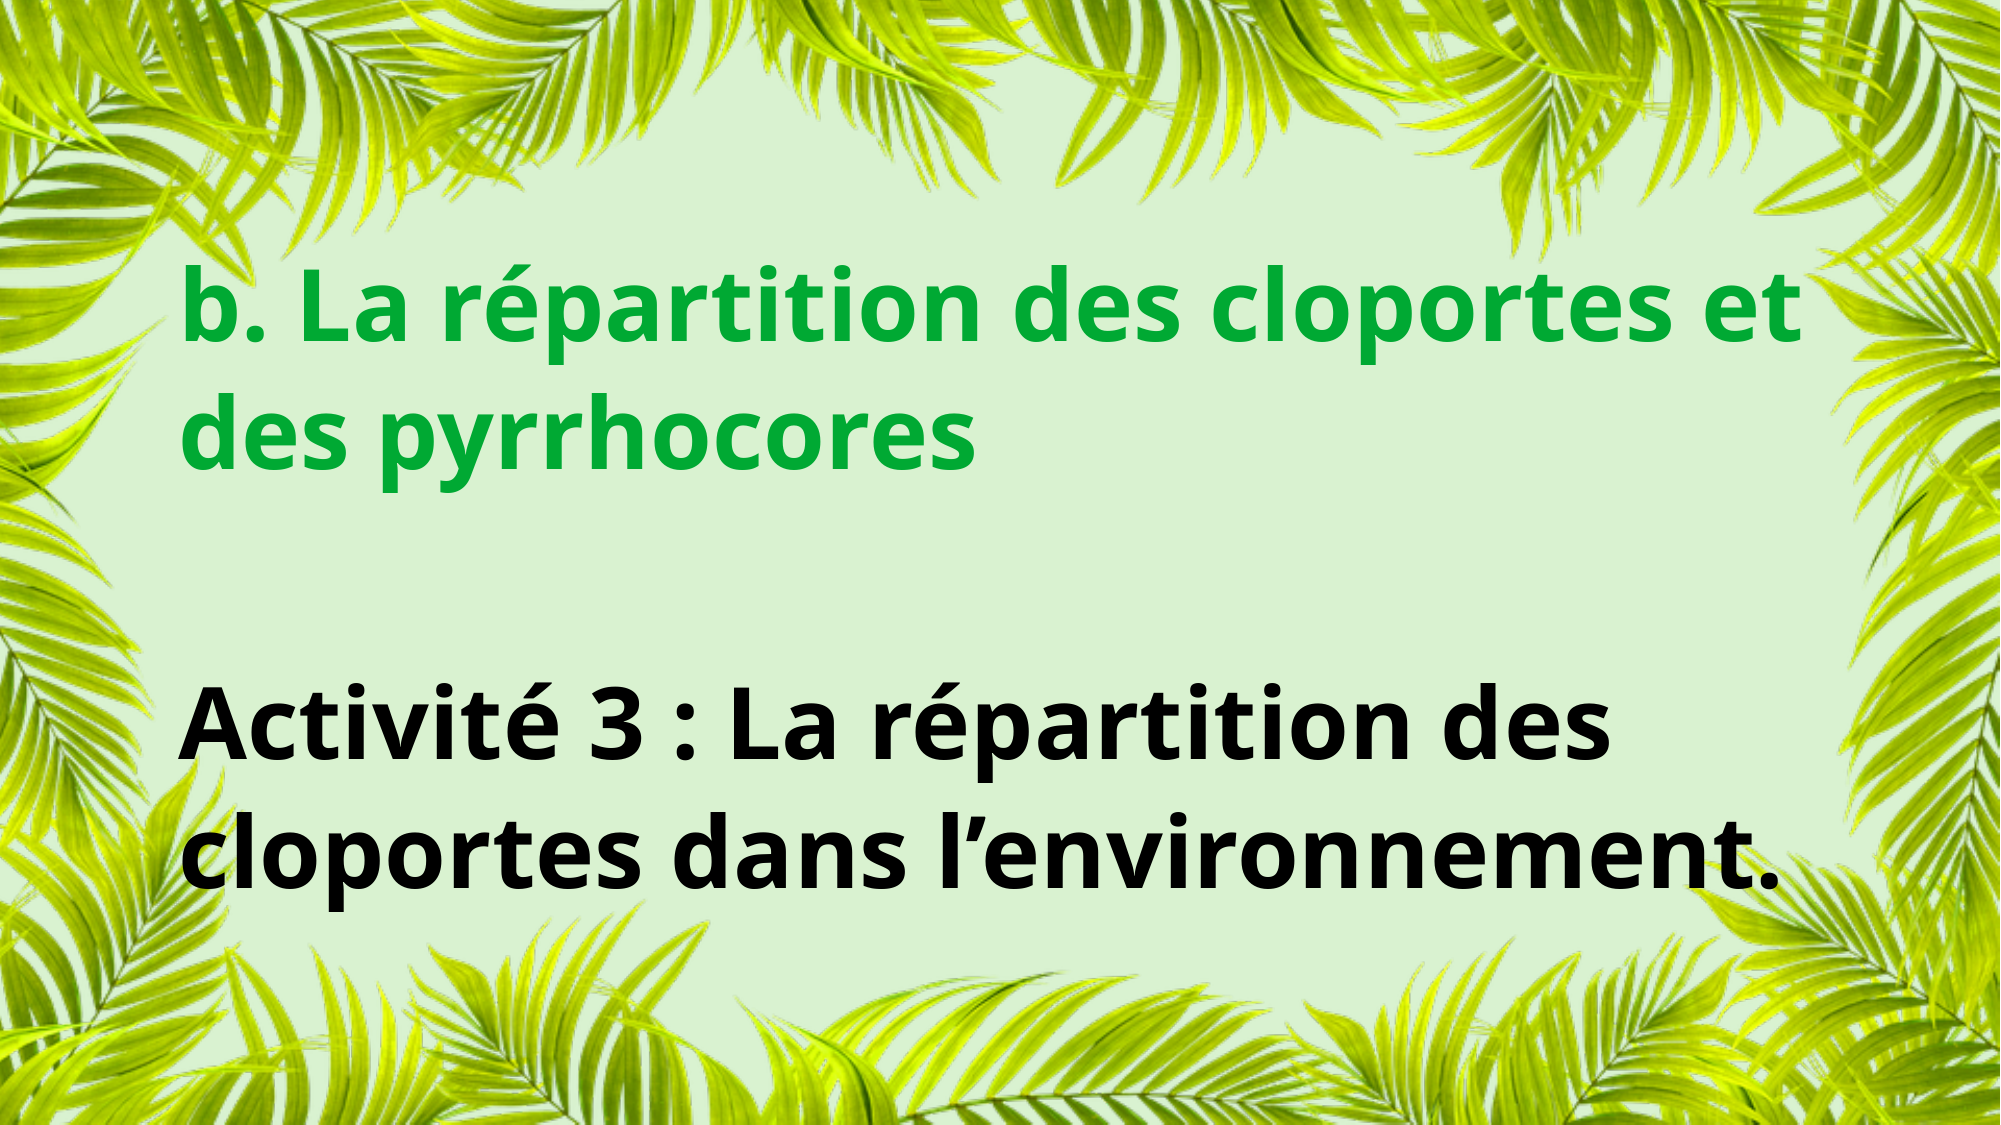

b. La répartition des cloportes et des pyrrhocores
Activité 3 : La répartition des cloportes dans l’environnement.